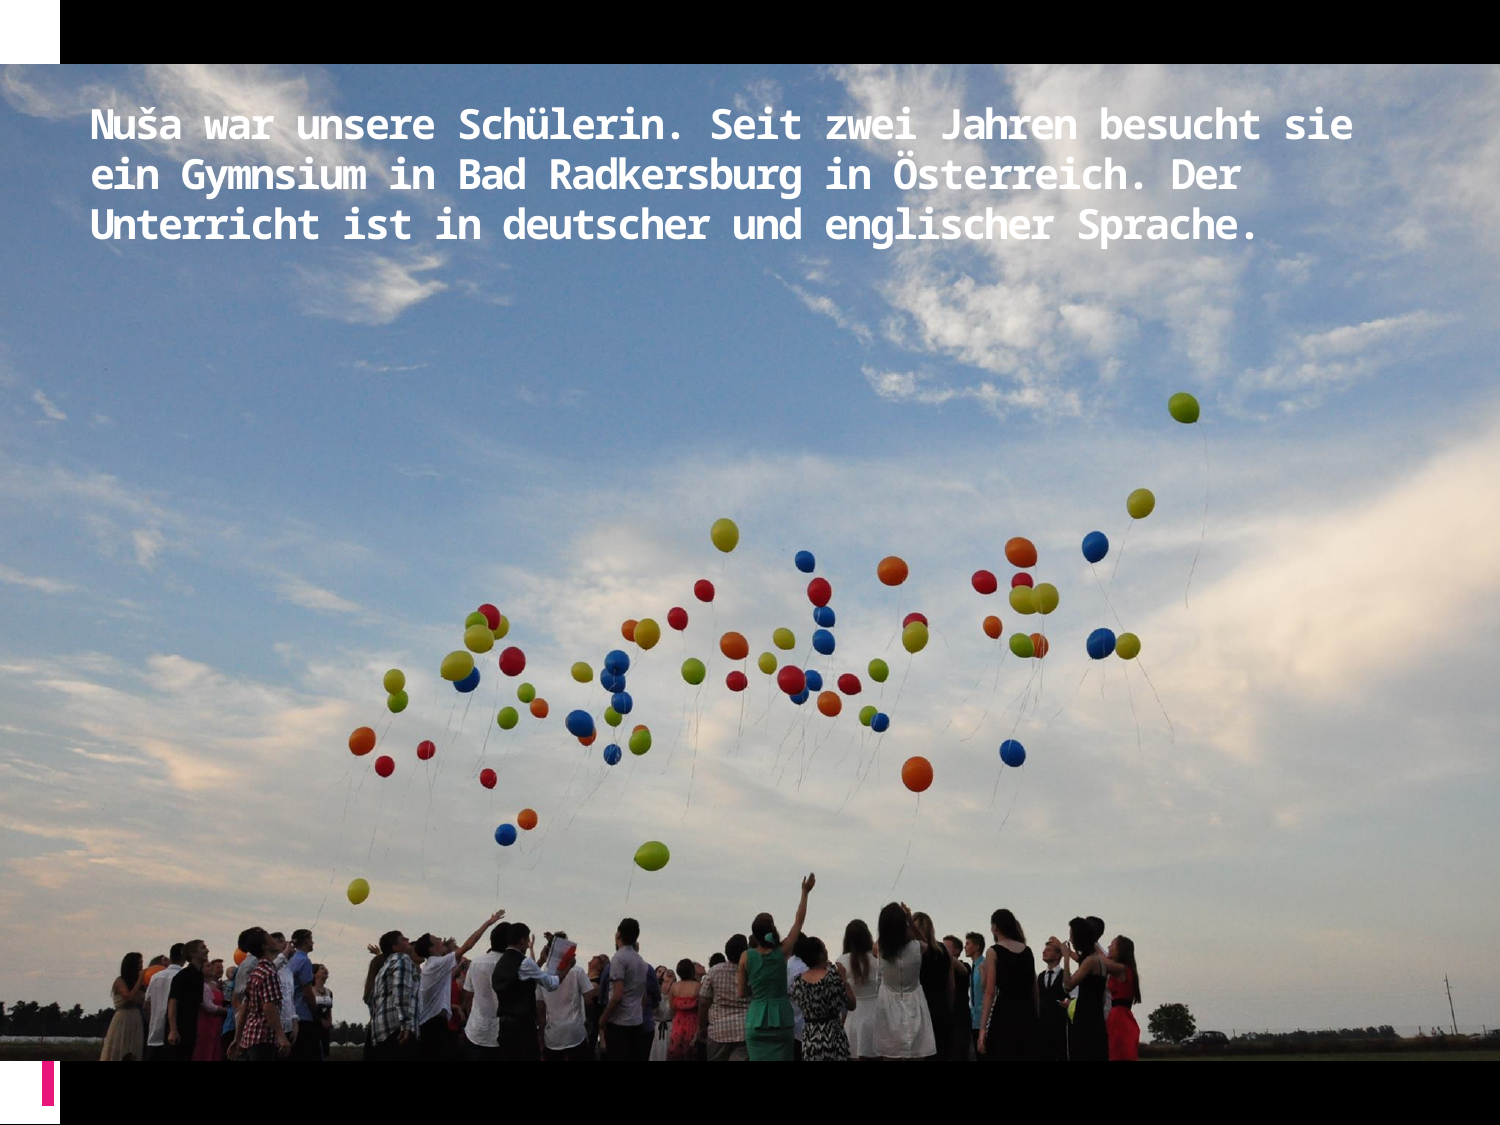

# Nuša war unsere Schülerin. Seit zwei Jahren besucht sie ein Gymnsium in Bad Radkersburg in Österreich. Der Unterricht ist in deutscher und englischer Sprache.